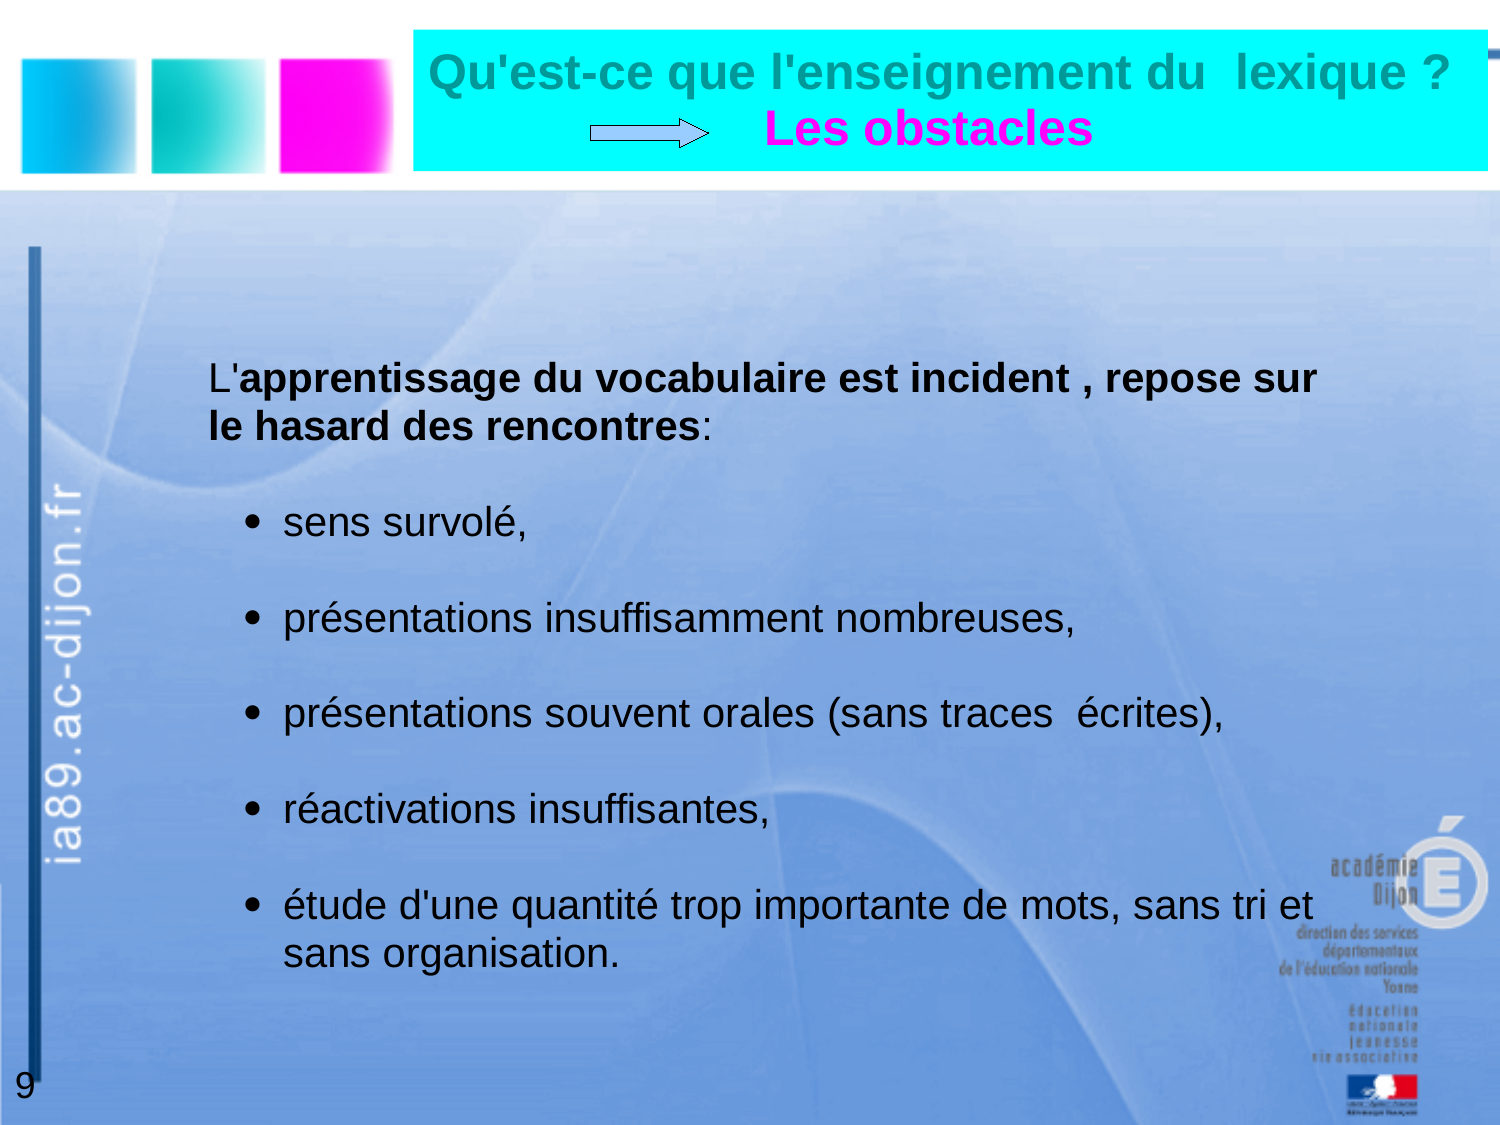

Qu'est-ce que l'enseignement du lexique ?
 Les obstacles
#